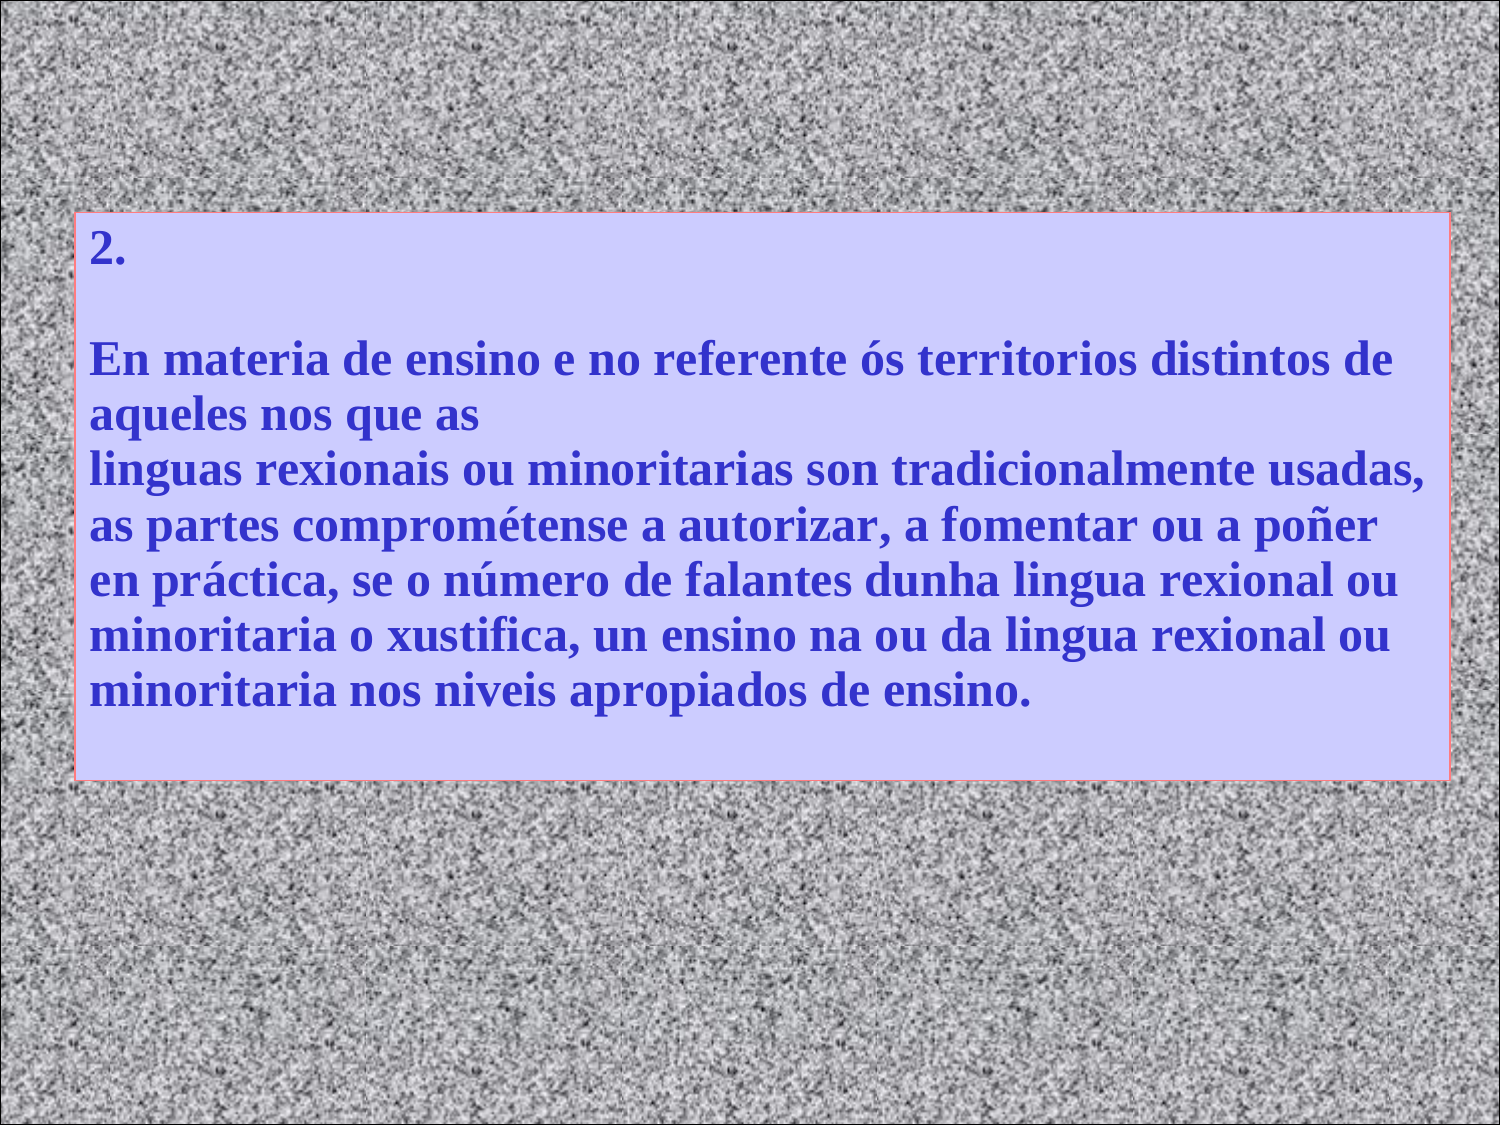

2.
En materia de ensino e no referente ós territorios distintos de aqueles nos que as
linguas rexionais ou minoritarias son tradicionalmente usadas, as partes comprométense a autorizar, a fomentar ou a poñer en práctica, se o número de falantes dunha lingua rexional ou minoritaria o xustifica, un ensino na ou da lingua rexional ou minoritaria nos niveis apropiados de ensino.